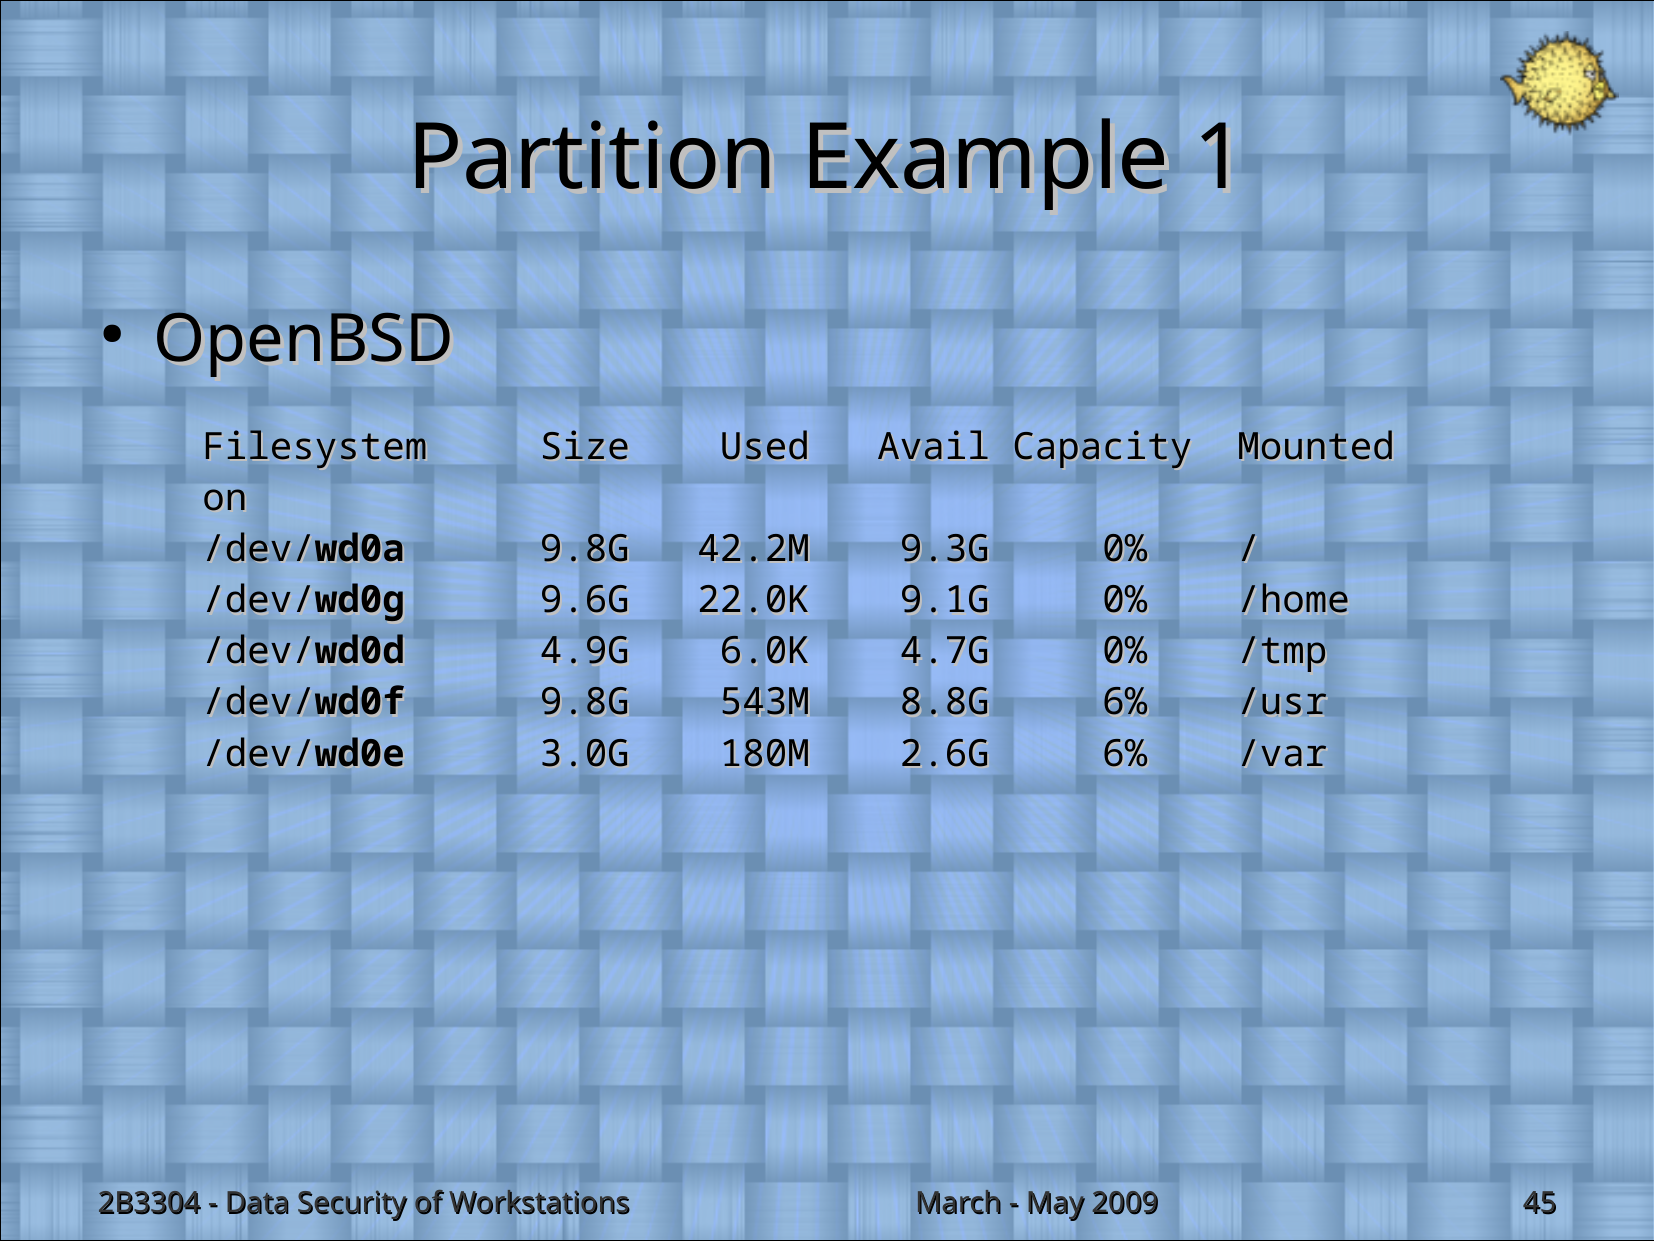

# Partition Example 1
OpenBSD
Filesystem Size Used Avail Capacity Mounted on
/dev/wd0a 9.8G 42.2M 9.3G 0% /
/dev/wd0g 9.6G 22.0K 9.1G 0% /home
/dev/wd0d 4.9G 6.0K 4.7G 0% /tmp
/dev/wd0f 9.8G 543M 8.8G 6% /usr
/dev/wd0e 3.0G 180M 2.6G 6% /var